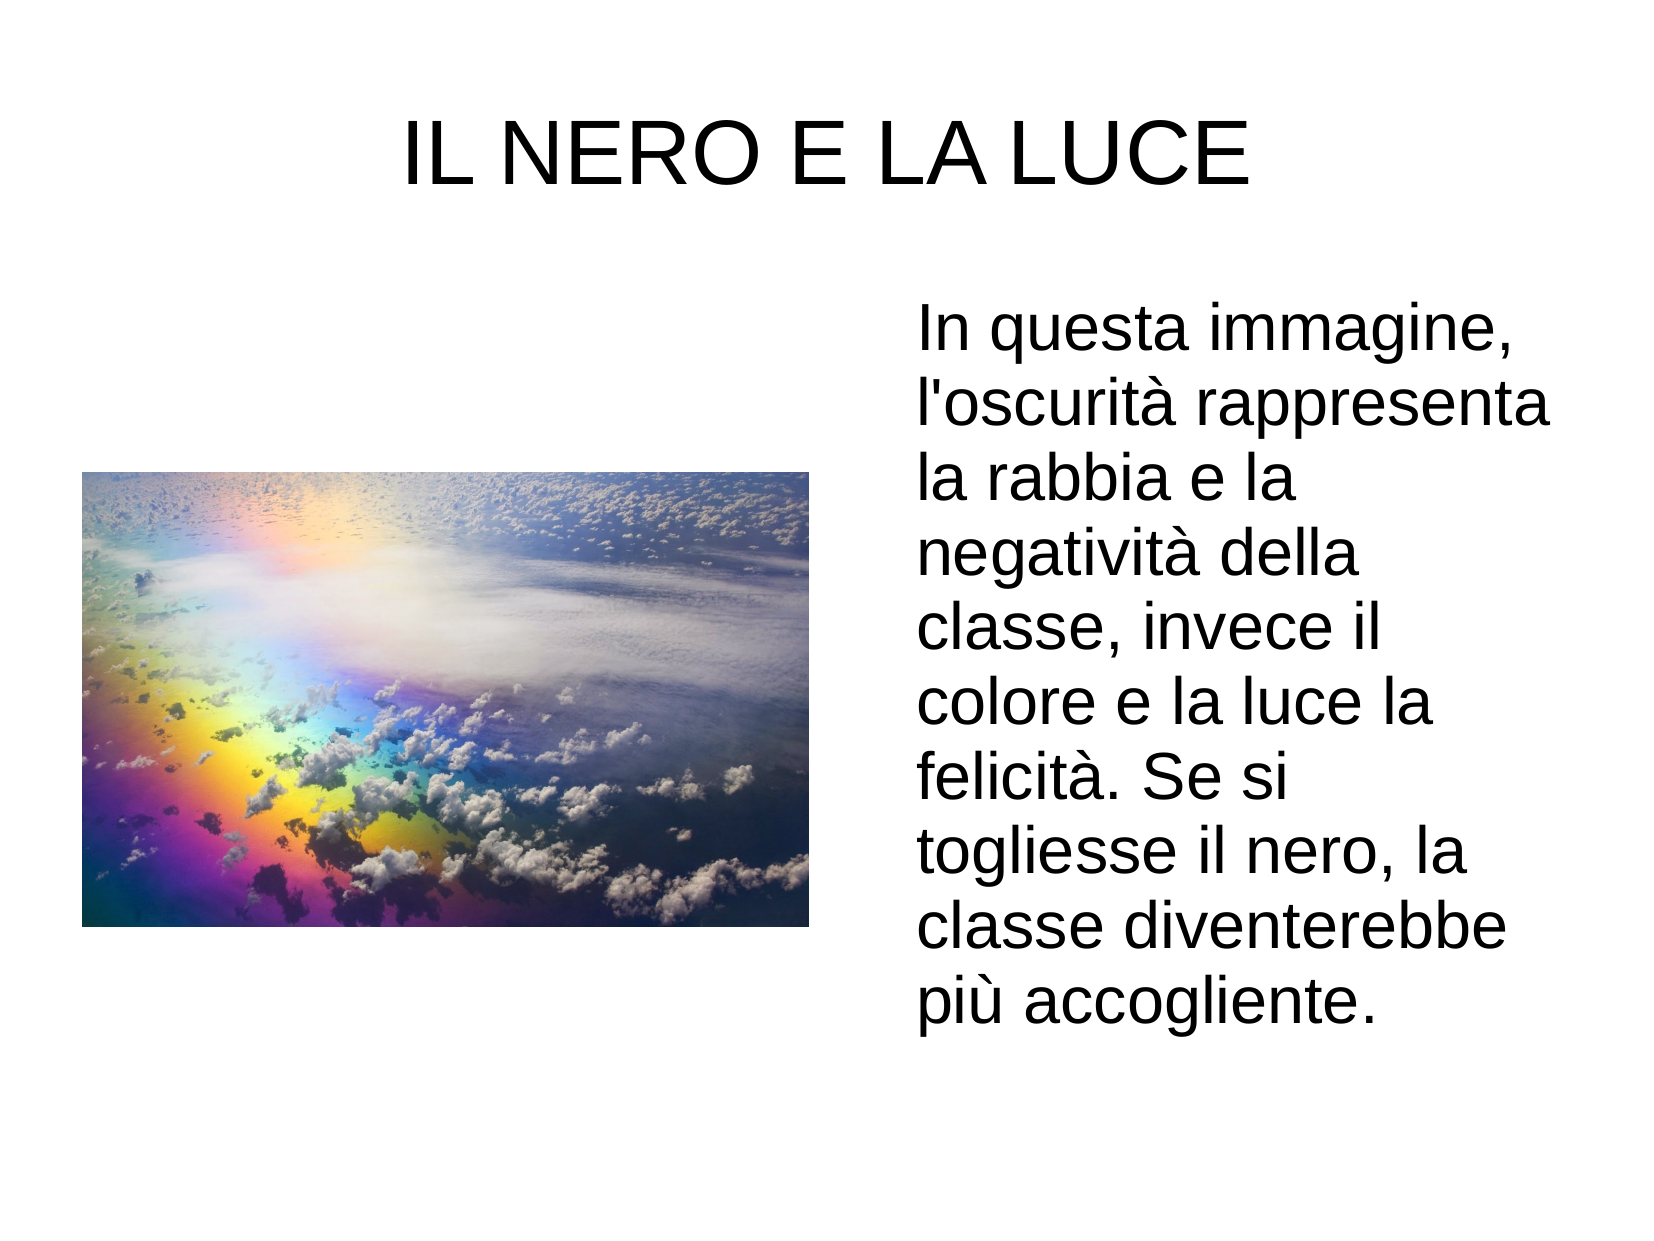

# IL NERO E LA LUCE
In questa immagine, l'oscurità rappresenta la rabbia e la negatività della classe, invece il colore e la luce la felicità. Se si togliesse il nero, la classe diventerebbe più accogliente.